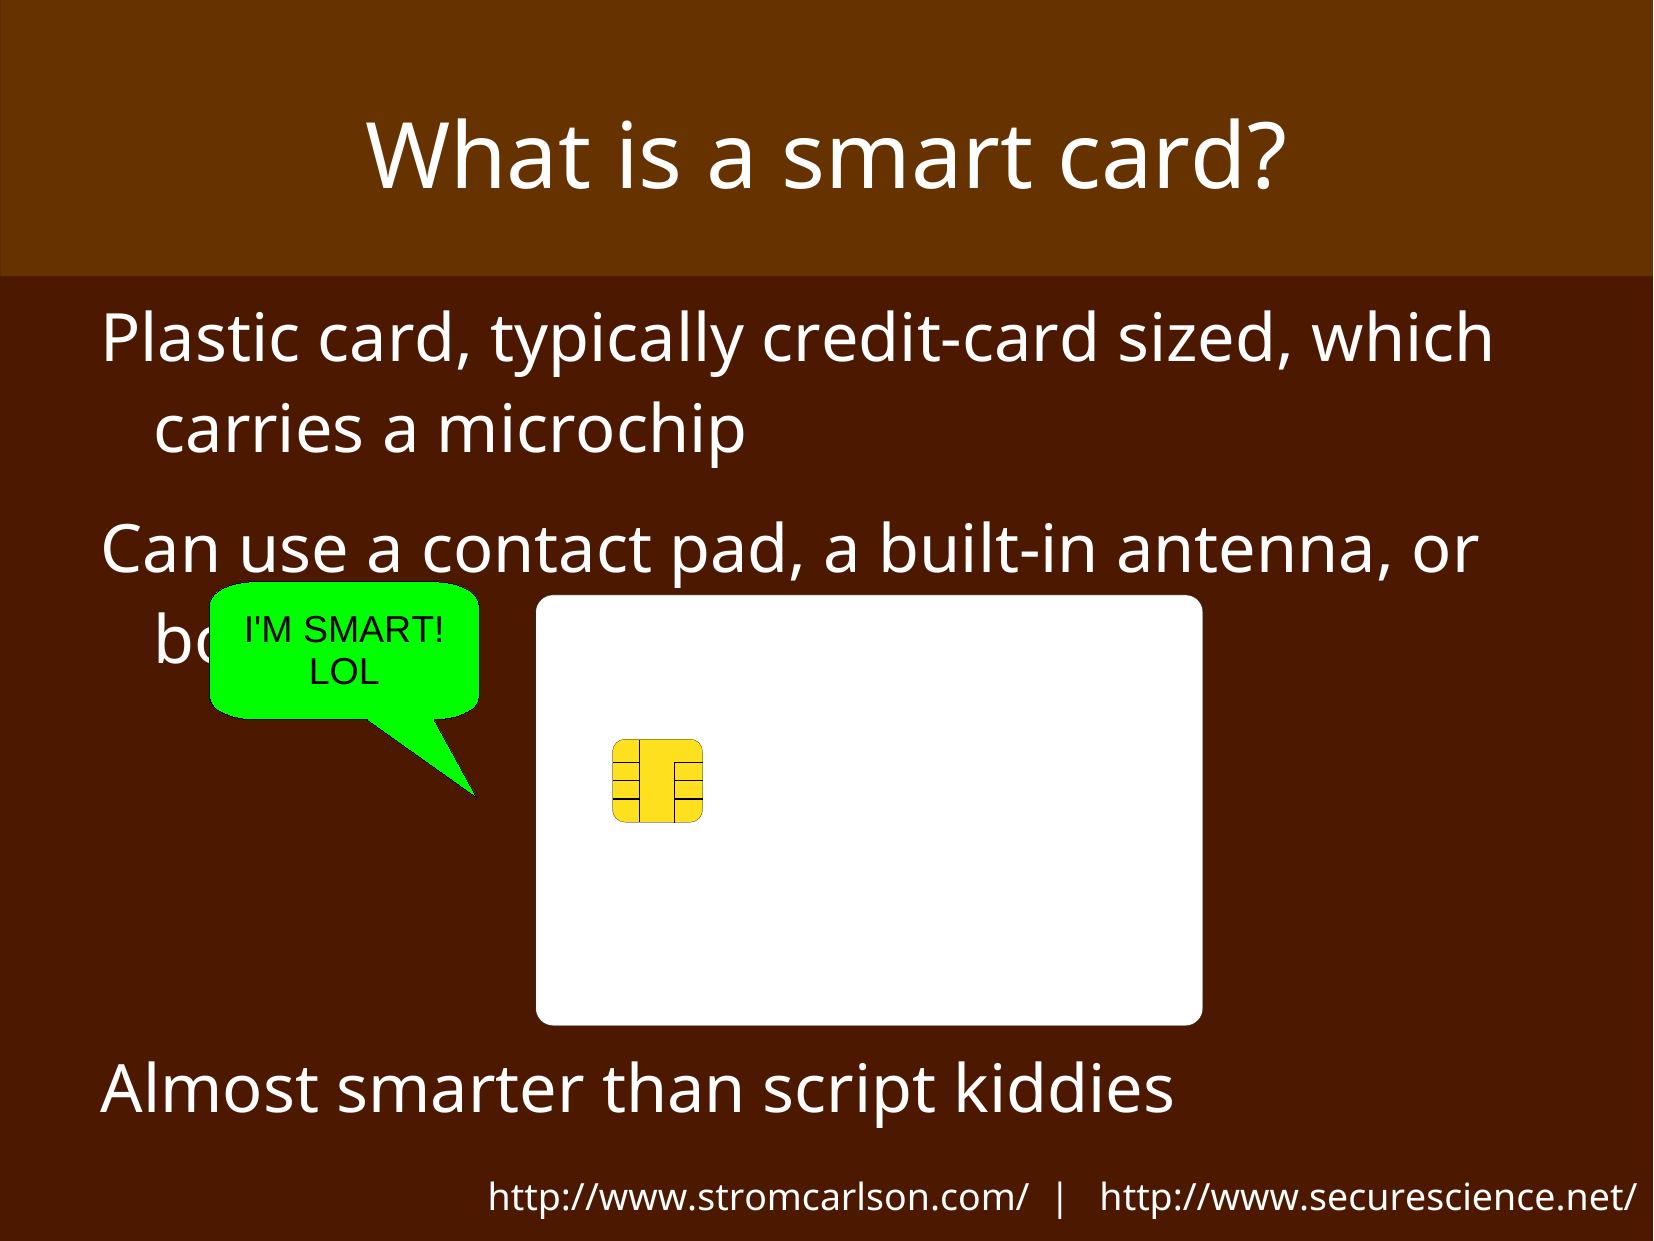

# What is a smart card?
Plastic card, typically credit-card sized, which carries a microchip
Can use a contact pad, a built-in antenna, or both
I'M SMART!
LOL
Almost smarter than script kiddies